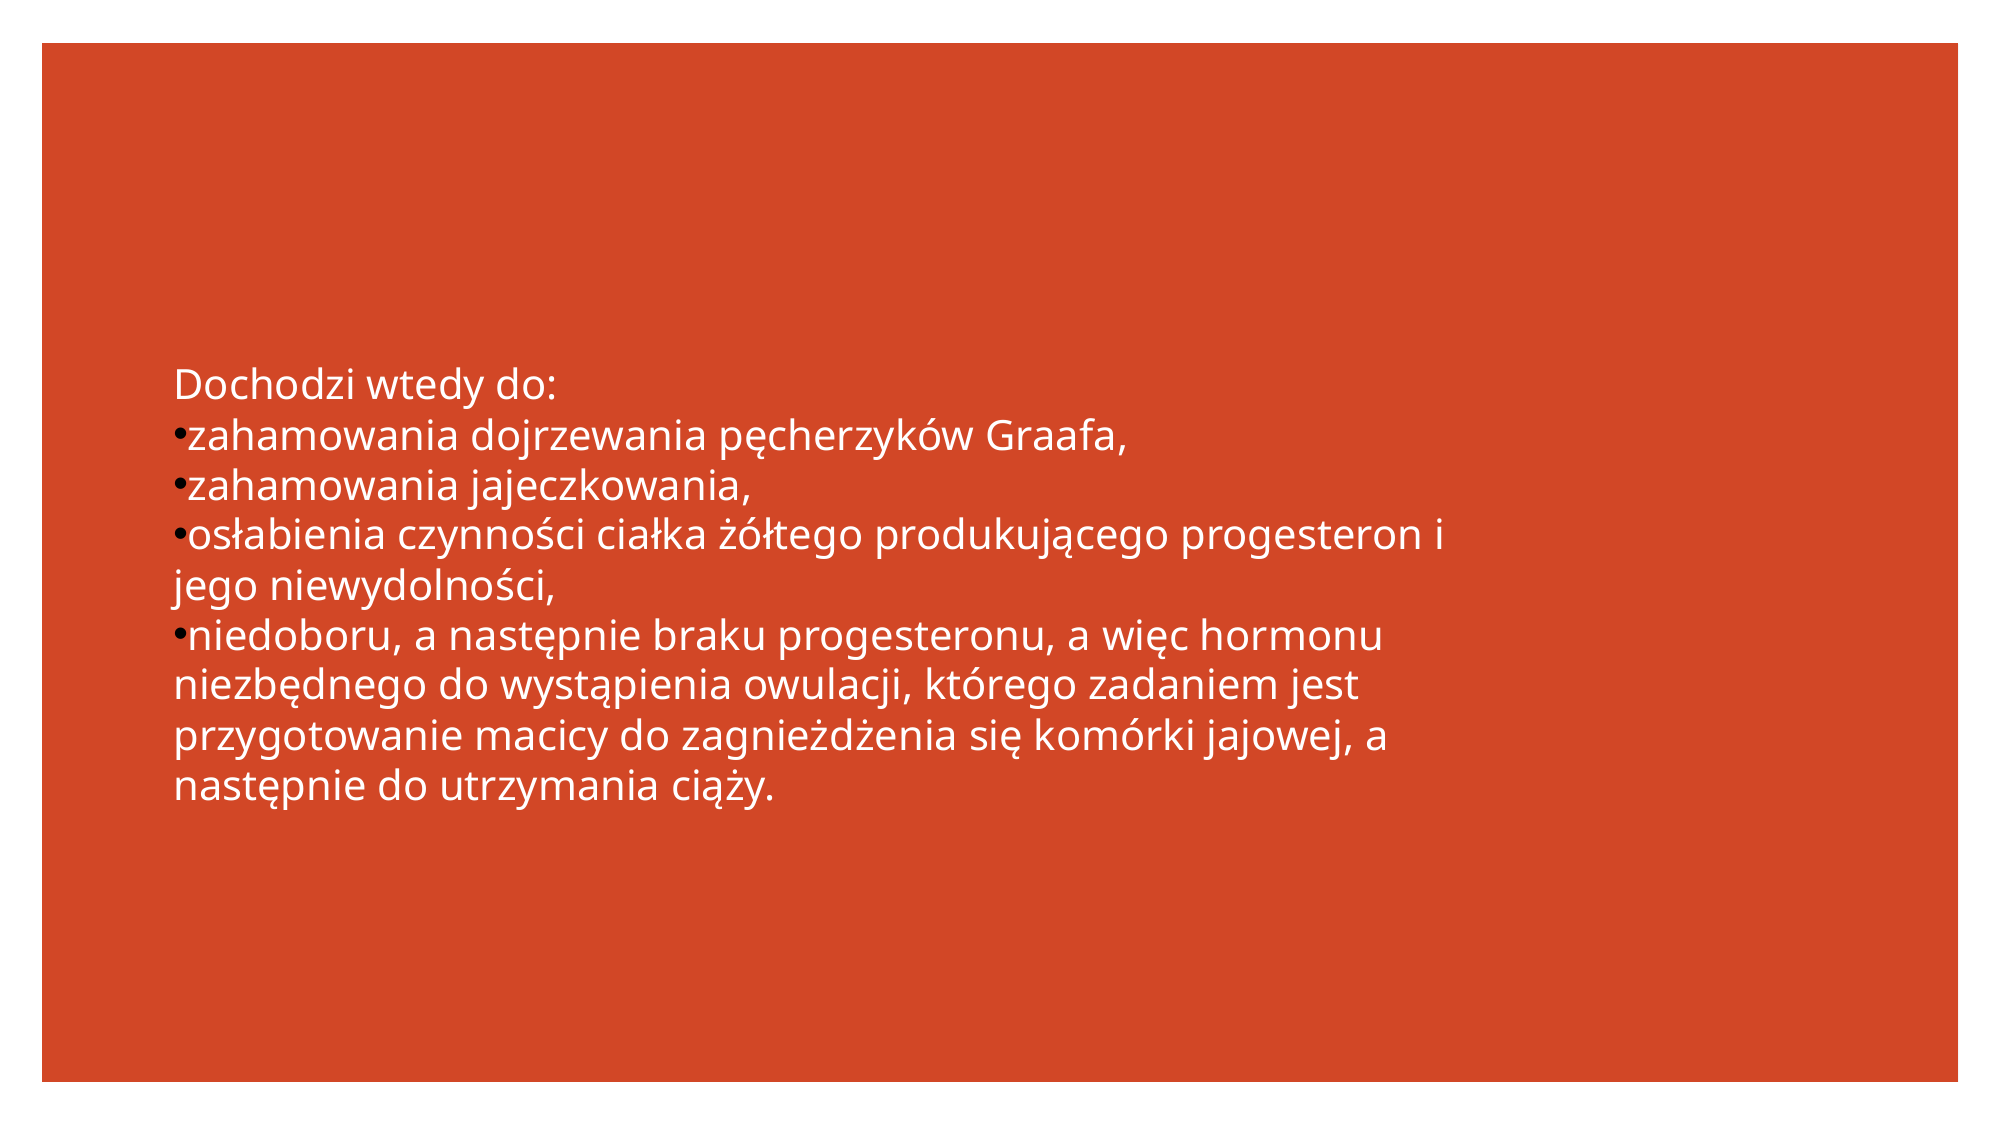

Dochodzi wtedy do:
zahamowania dojrzewania pęcherzyków Graafa,
zahamowania jajeczkowania,
osłabienia czynności ciałka żółtego produkującego progesteron i jego niewydolności,
niedoboru, a następnie braku progesteronu, a więc hormonu niezbędnego do wystąpienia owulacji, którego zadaniem jest przygotowanie macicy do zagnieżdżenia się komórki jajowej, a następnie do utrzymania ciąży.